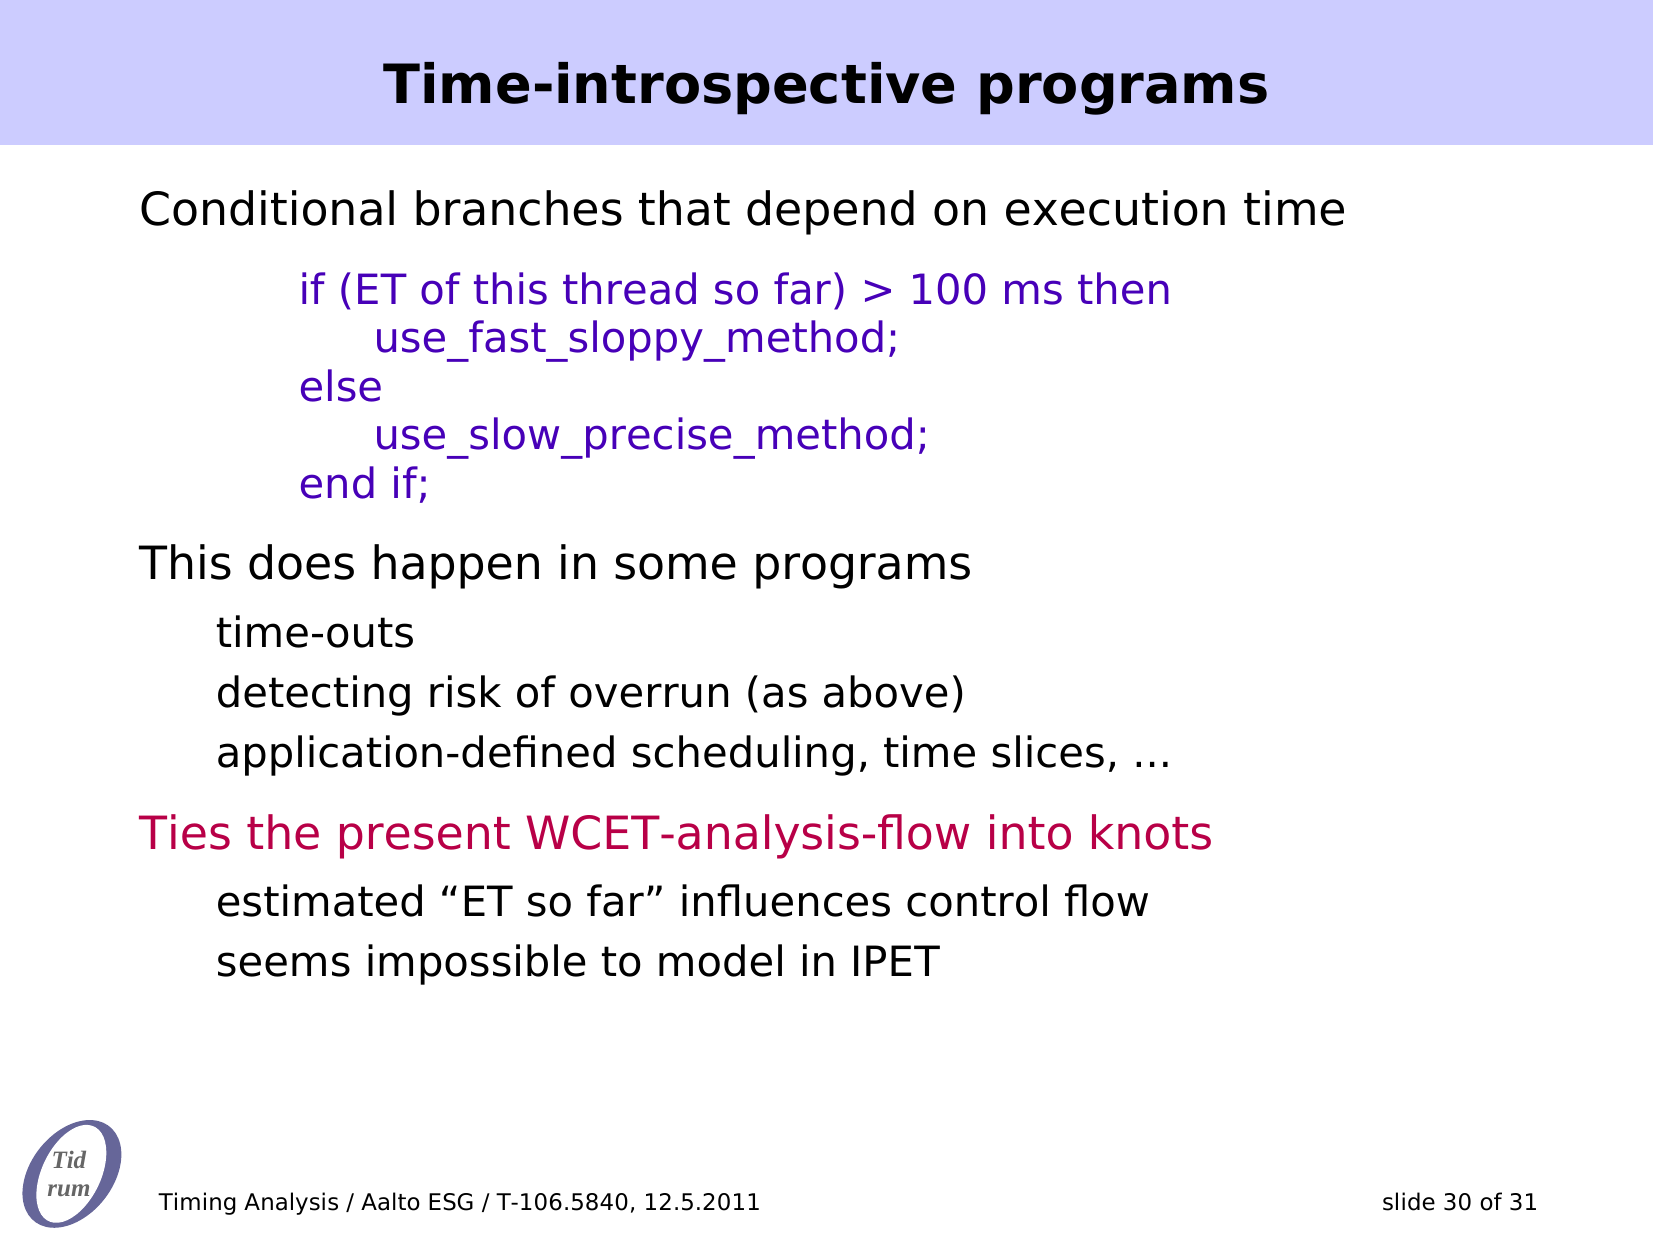

# Time-introspective programs
Conditional branches that depend on execution time
if (ET of this thread so far) > 100 ms then
 	use_fast_sloppy_method;
else
	use_slow_precise_method;
end if;
This does happen in some programs
time-outs
detecting risk of overrun (as above)
application-defined scheduling, time slices, ...
Ties the present WCET-analysis-flow into knots
estimated “ET so far” influences control flow
seems impossible to model in IPET